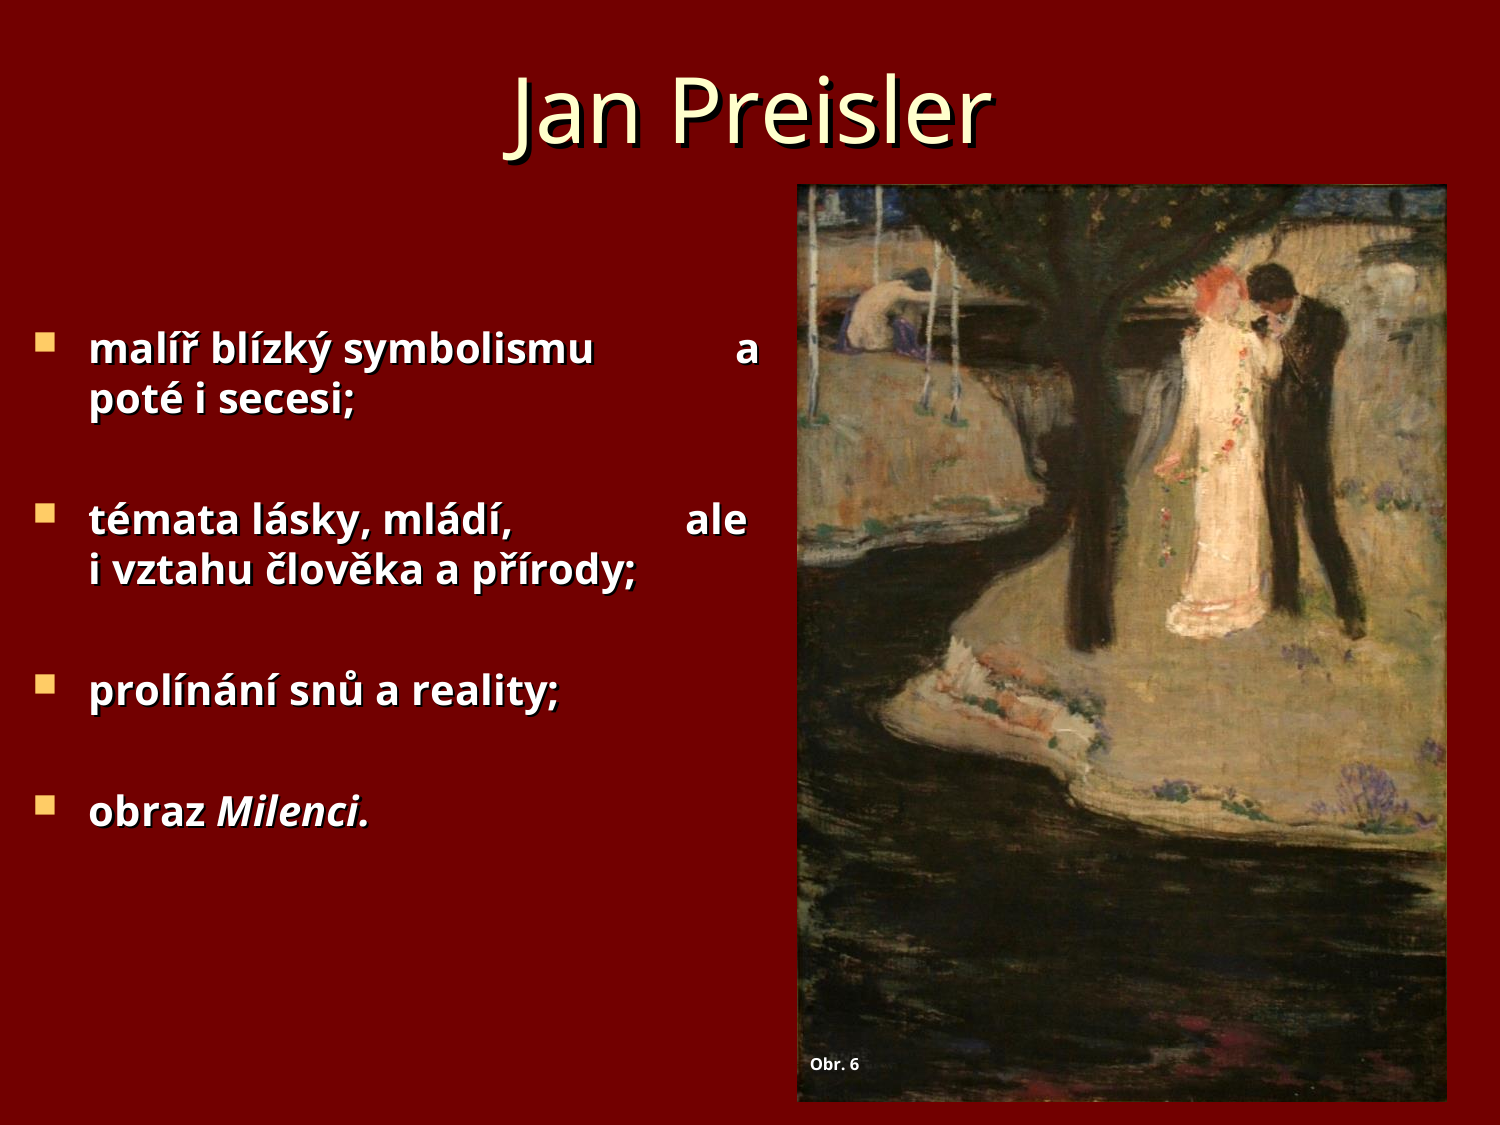

# Jan Preisler
malíř blízký symbolismu a poté i secesi;
témata lásky, mládí, ale i vztahu člověka a přírody;
prolínání snů a reality;
obraz Milenci.
Obr. 6